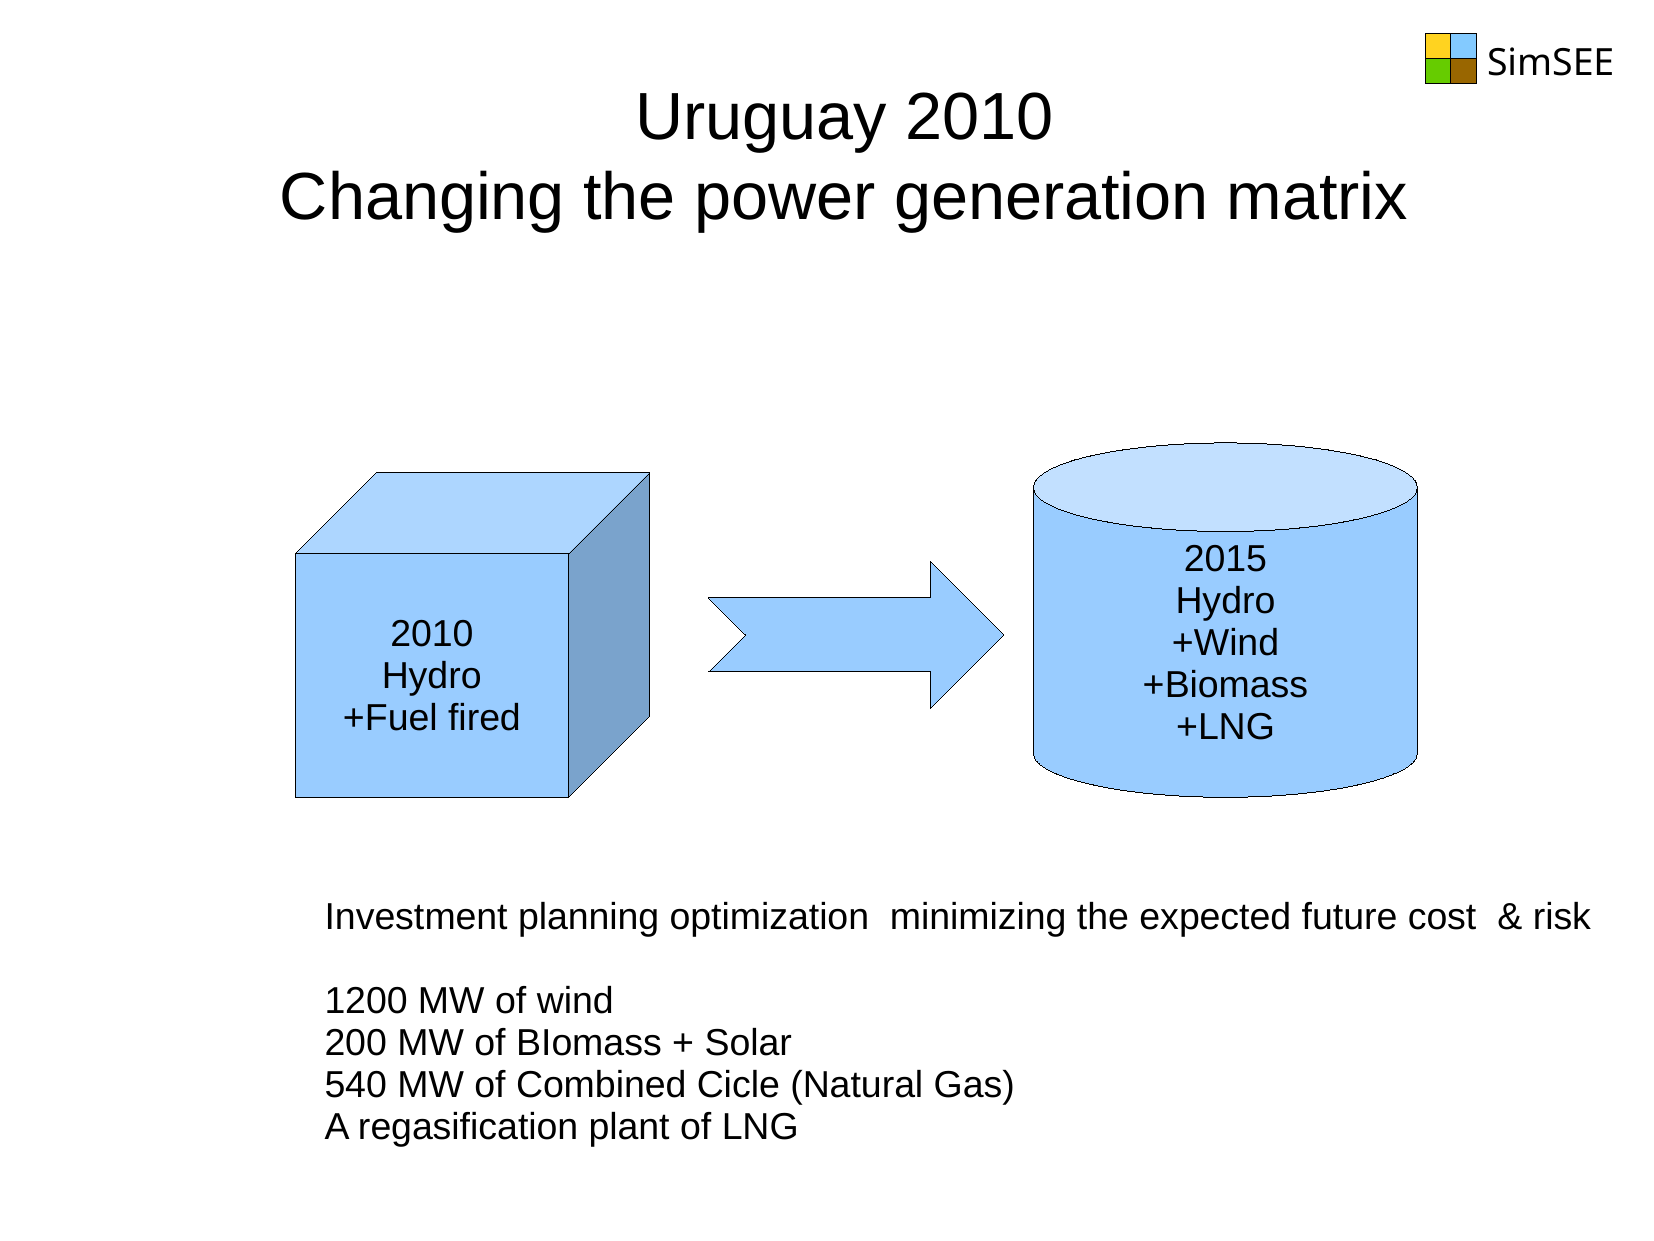

# Uruguay 2010 Changing the power generation matrix
2015
Hydro
+Wind
+Biomass
+LNG
2010
Hydro
+Fuel fired
Investment planning optimization minimizing the expected future cost & risk
1200 MW of wind
200 MW of BIomass + Solar
540 MW of Combined Cicle (Natural Gas)
A regasification plant of LNG